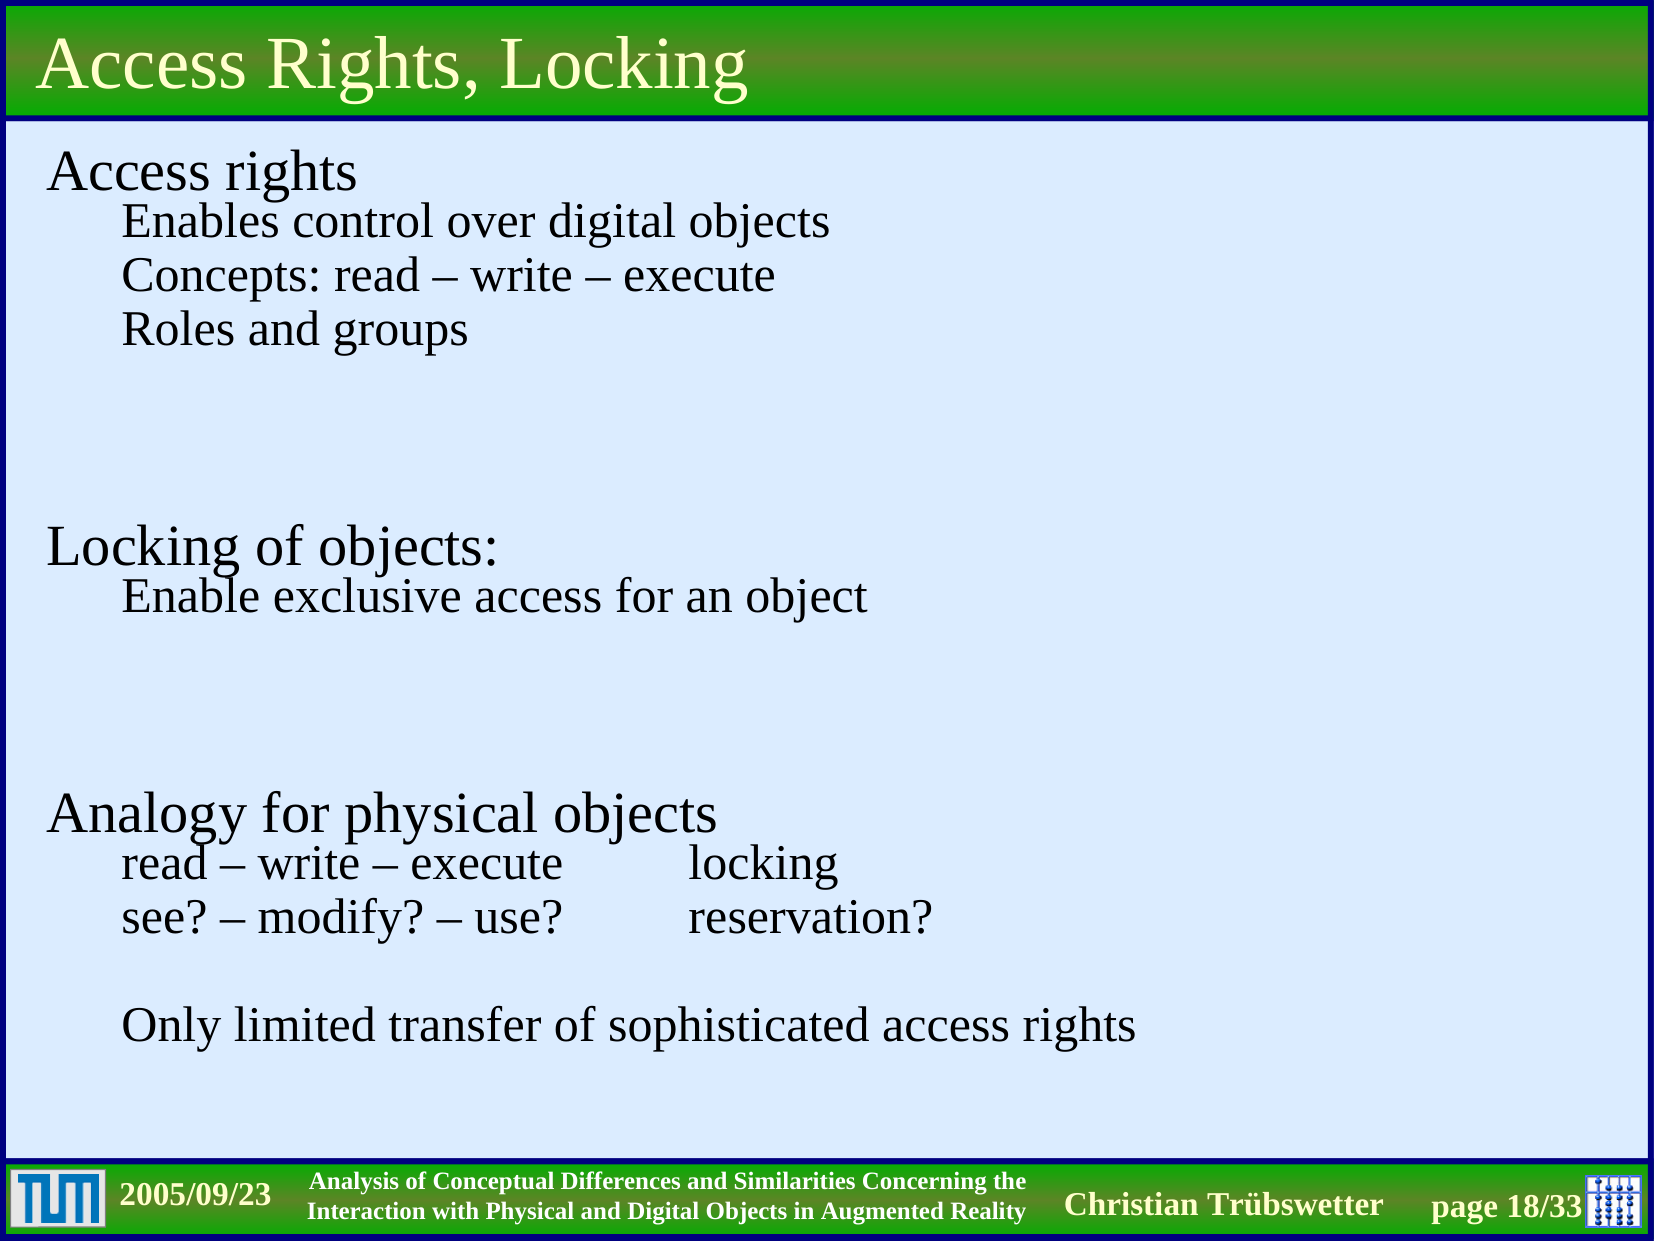

# Access Rights, Locking
Access rights
Enables control over digital objects
Concepts: read – write – execute
Roles and groups
Locking of objects:
Enable exclusive access for an object
Analogy for physical objects
read – write – execute locking
see? – modify? – use? reservation?
Only limited transfer of sophisticated access rights